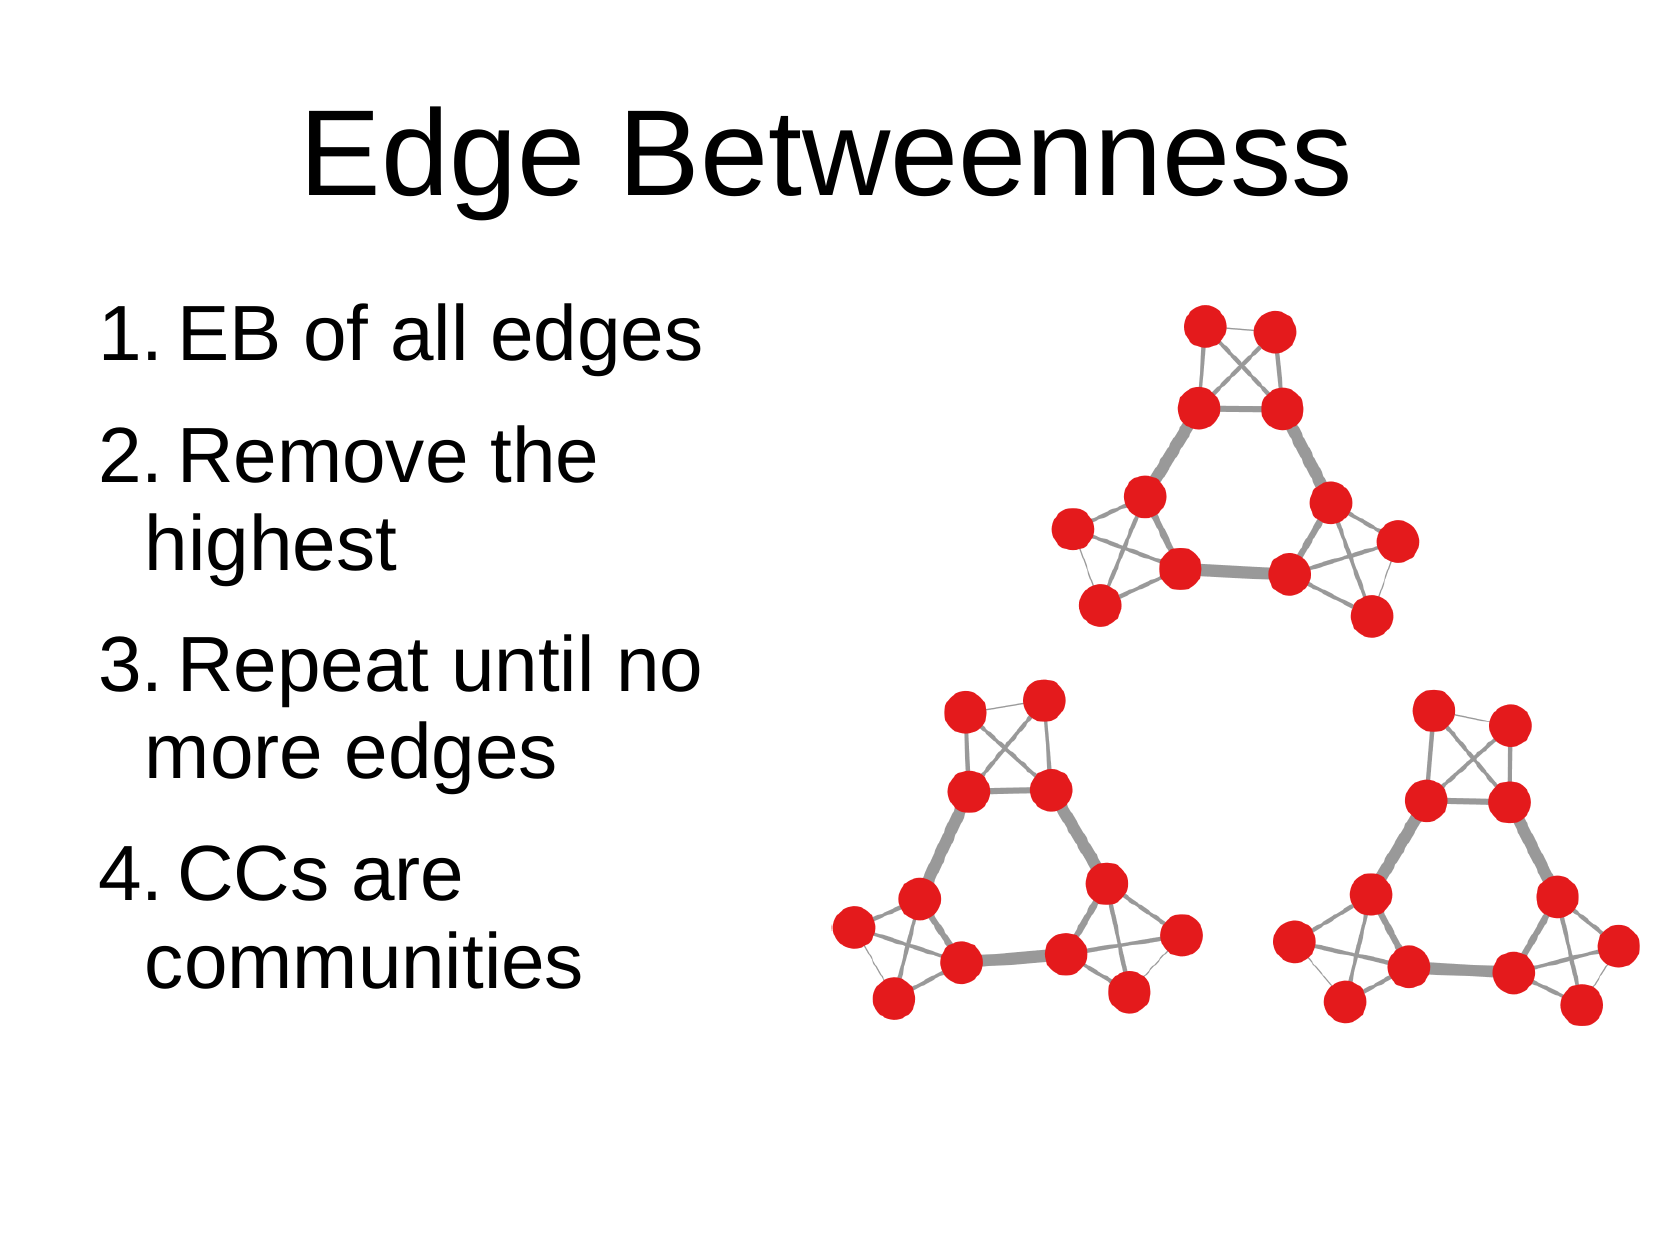

# Edge Betweenness
 EB of all edges
 Remove the highest
 Repeat until no more edges
 CCs are communities